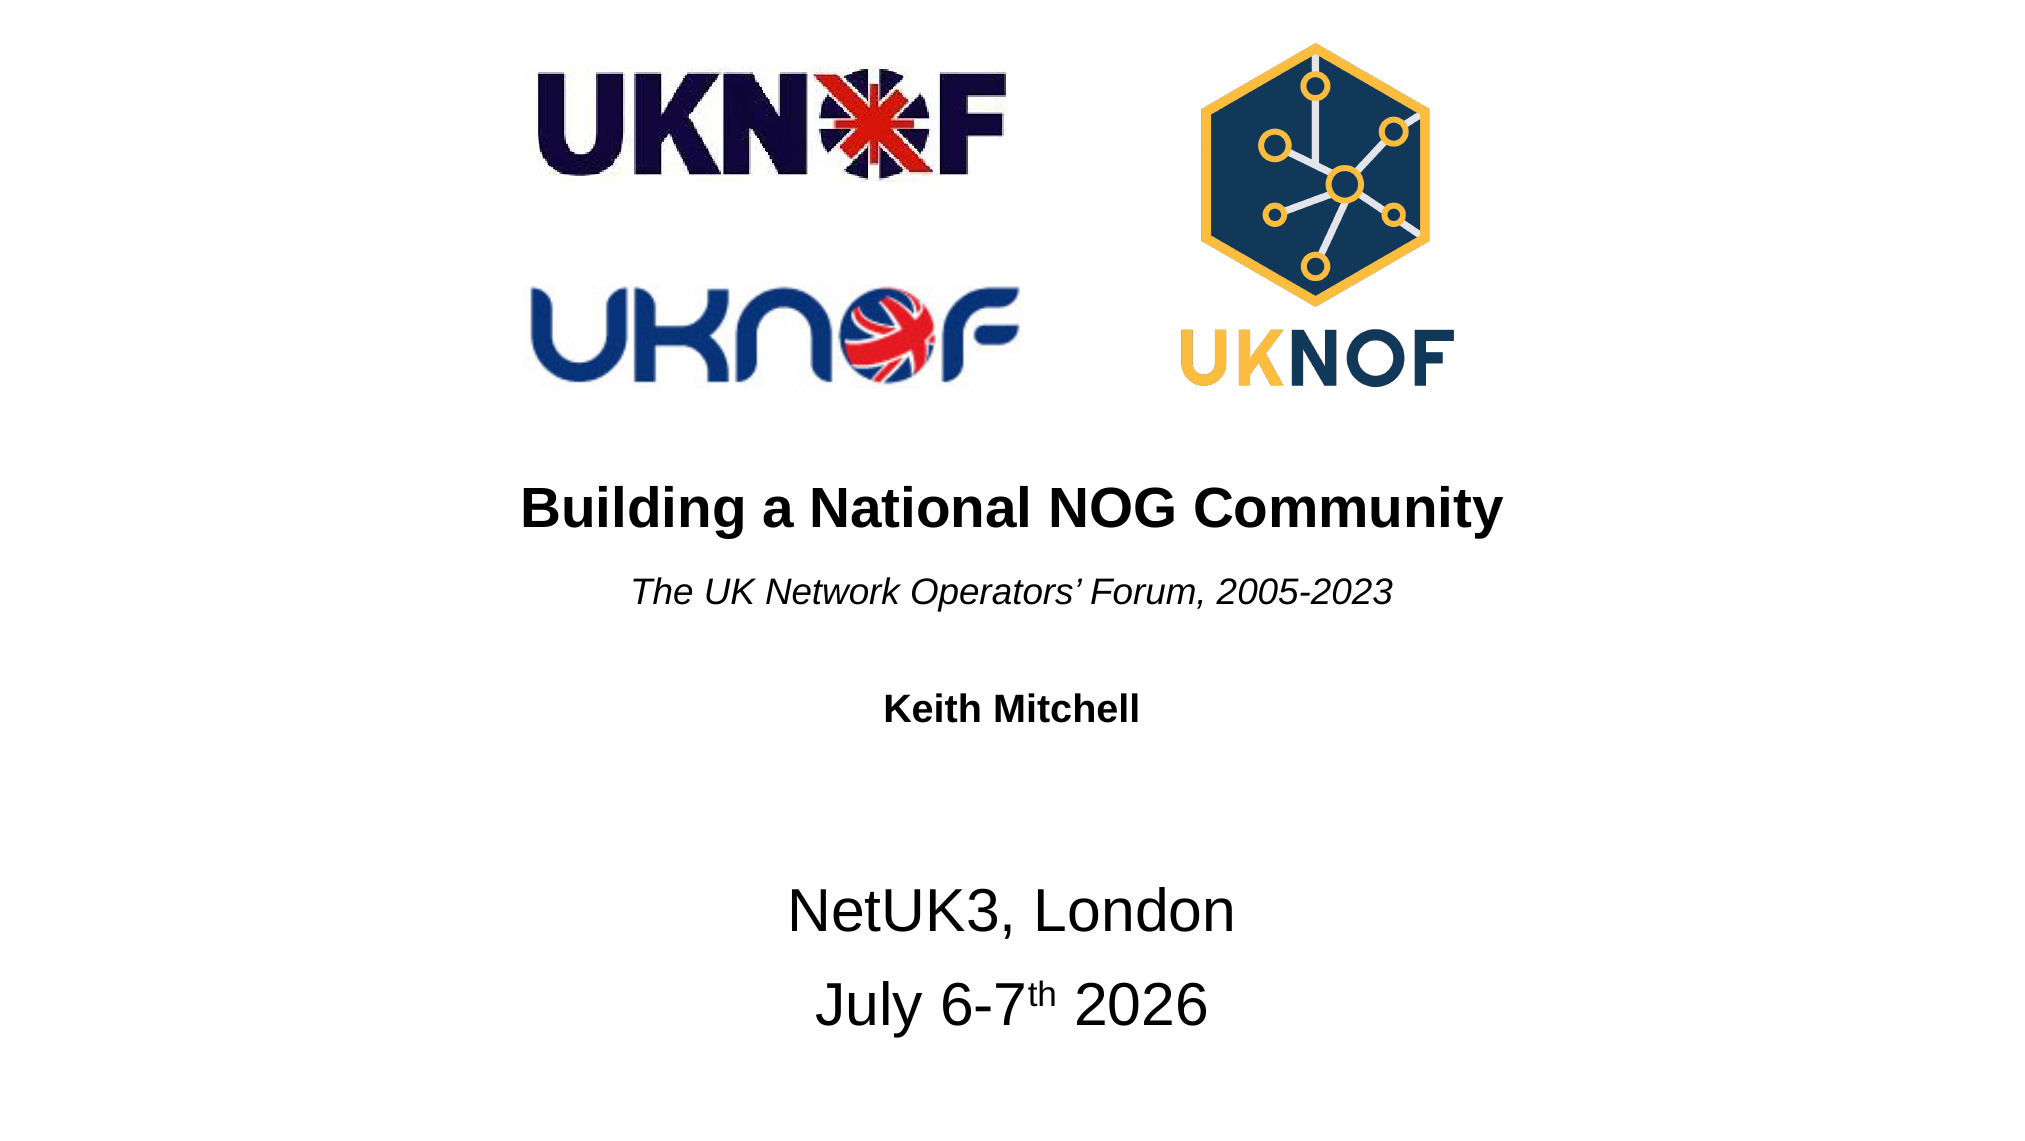

Building a National NOG Community
The UK Network Operators’ Forum, 2005-2023
Keith Mitchell
# NetUK3, London
July 6-7th 2026